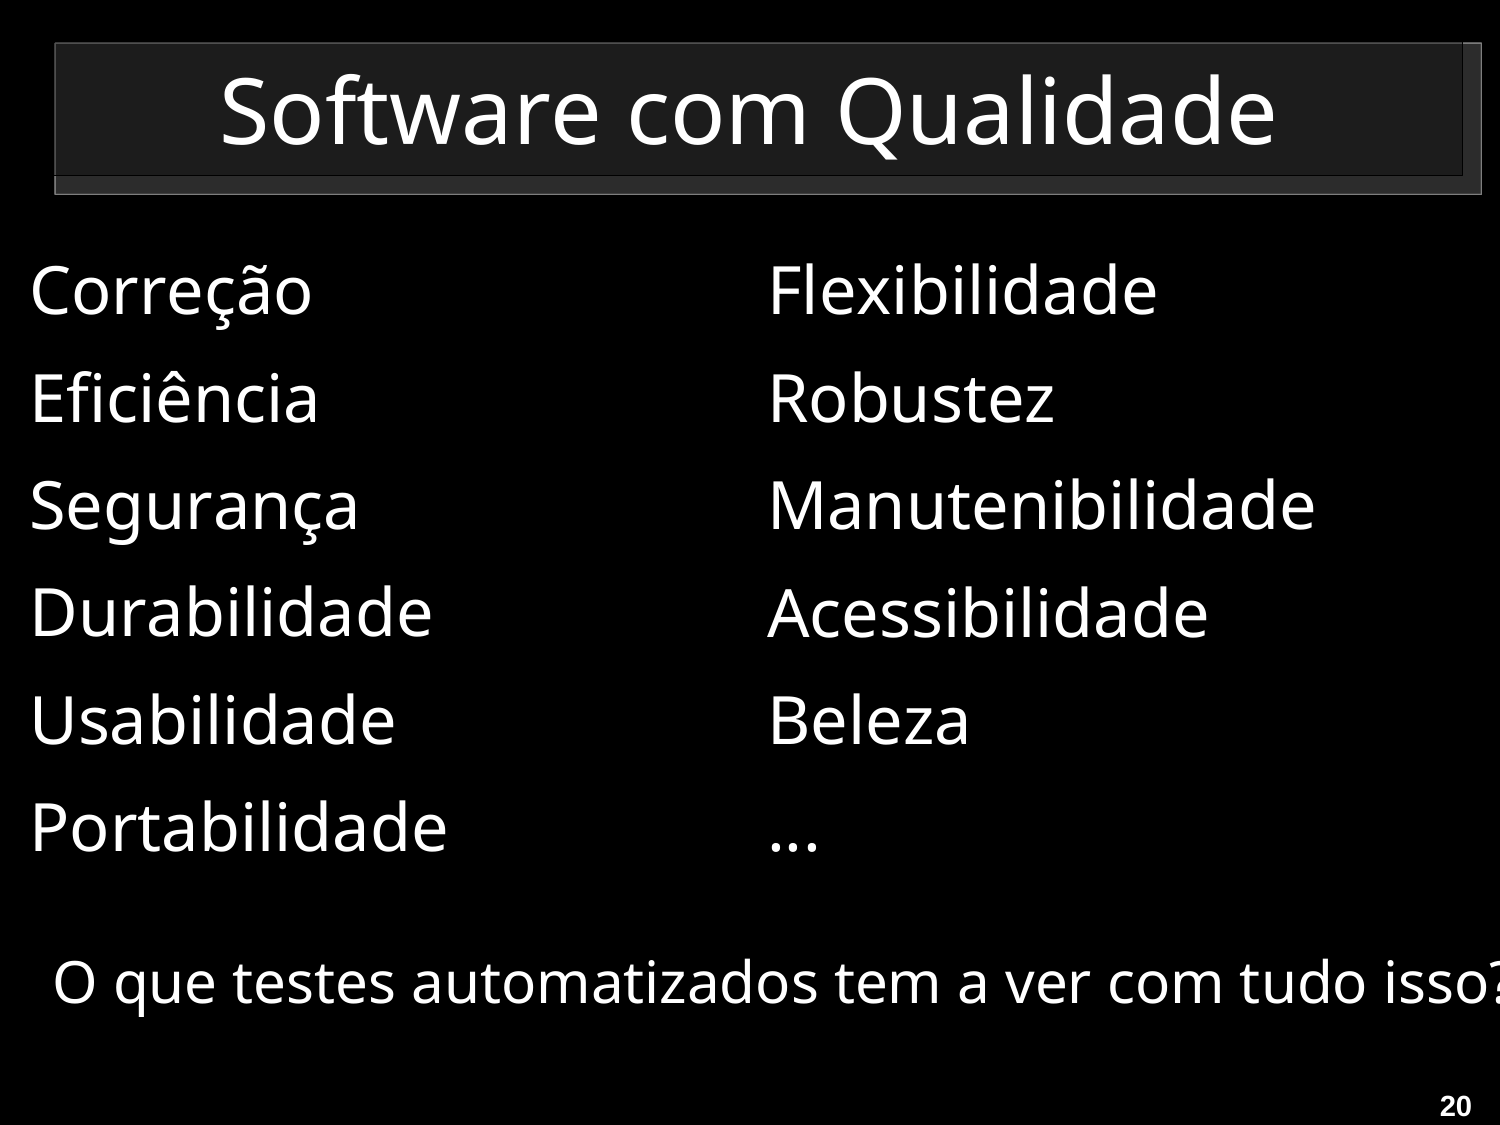

# Software com Qualidade
Correção
Eficiência
Segurança
Durabilidade
Usabilidade
Portabilidade
Flexibilidade
Robustez
Manutenibilidade
Acessibilidade
Beleza
...
O que testes automatizados tem a ver com tudo isso?
20